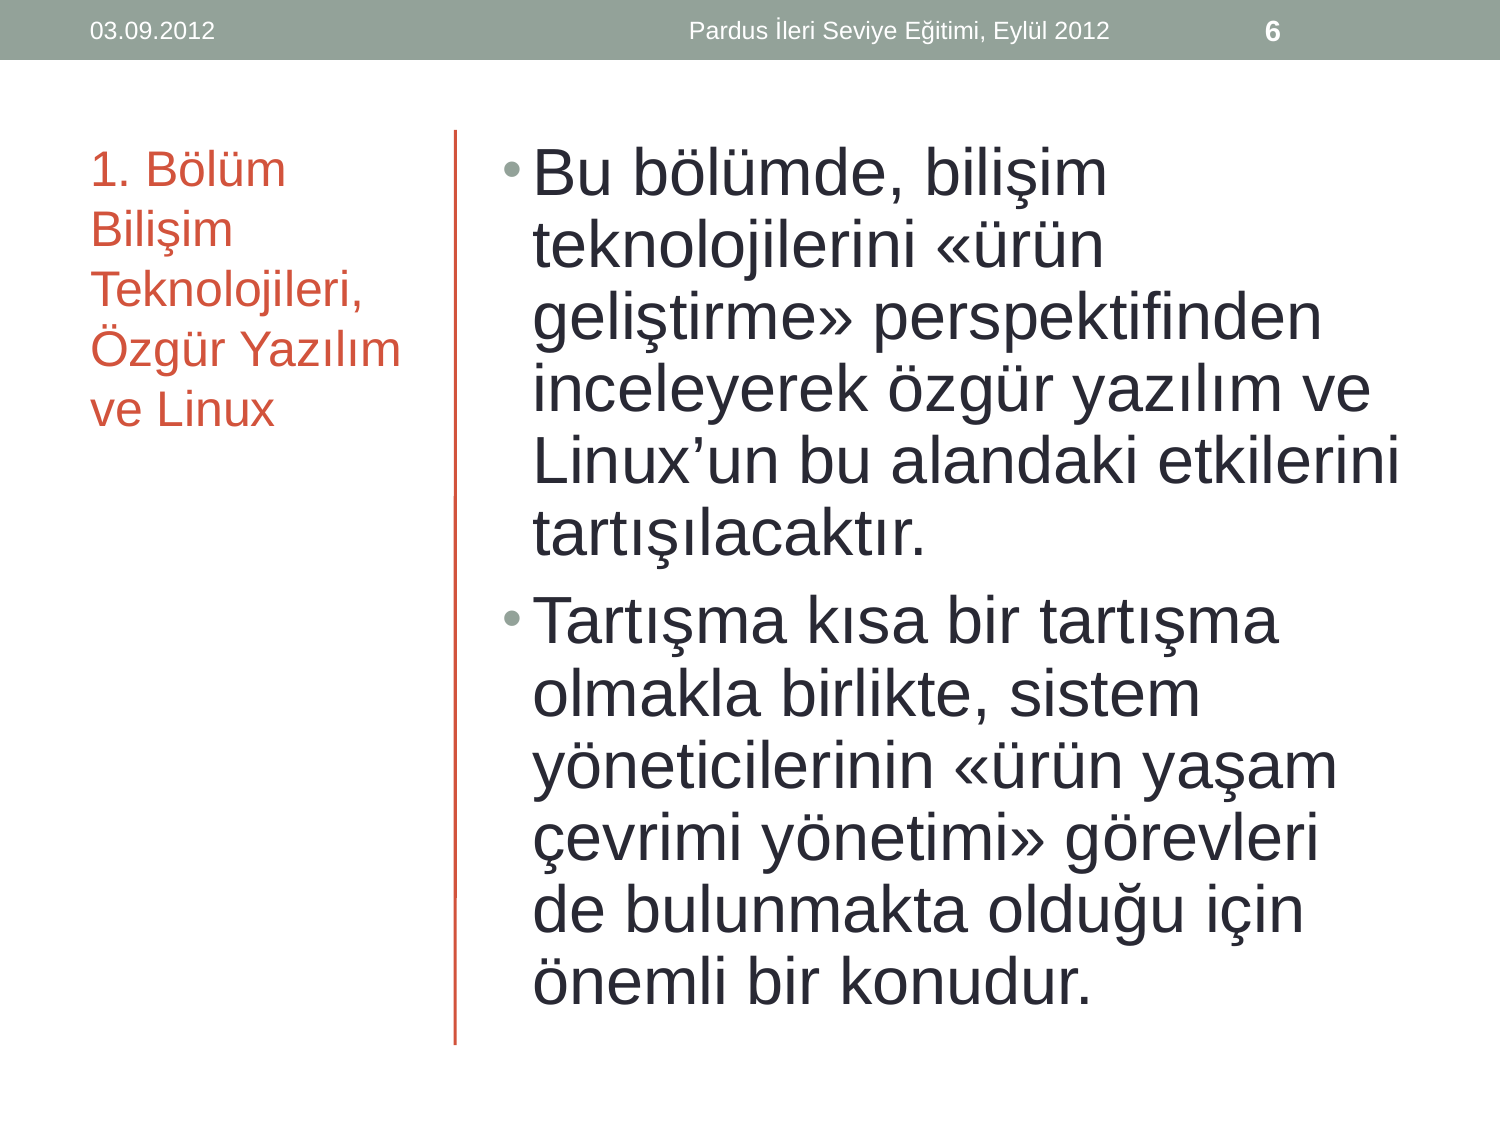

03.09.2012
Pardus İleri Seviye Eğitimi, Eylül 2012
# 1. Bölüm Bilişim Teknolojileri, Özgür Yazılım ve Linux
Bu bölümde, bilişim teknolojilerini «ürün geliştirme» perspektifinden inceleyerek özgür yazılım ve Linux’un bu alandaki etkilerini tartışılacaktır.
Tartışma kısa bir tartışma olmakla birlikte, sistem yöneticilerinin «ürün yaşam çevrimi yönetimi» görevleri de bulunmakta olduğu için önemli bir konudur.